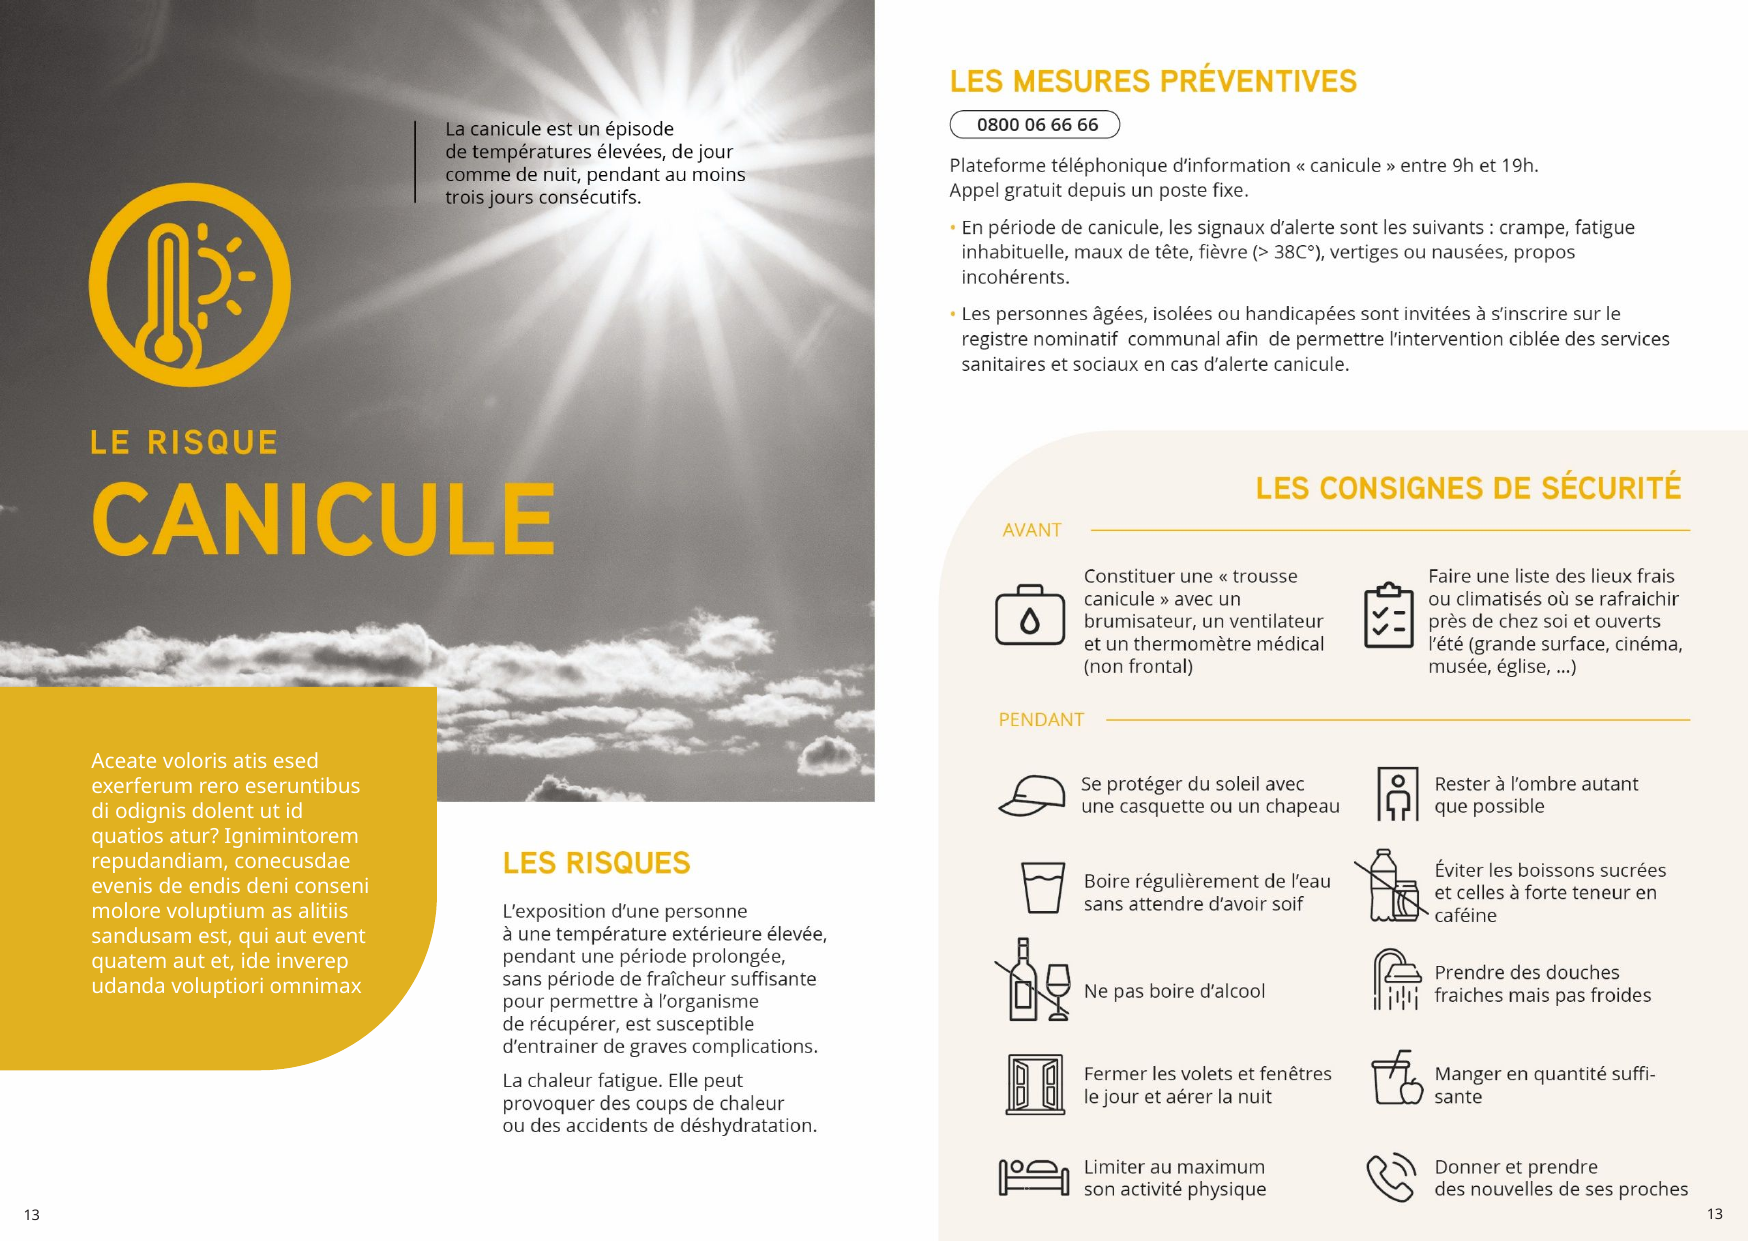

Aceate voloris atis esed exerferum rero eseruntibus di odignis dolent ut id quatios atur? Ignimintorem repudandiam, conecusdae evenis de endis deni conseni molore voluptium as alitiis sandusam est, qui aut event quatem aut et, ide inverep udanda voluptiori omnimax